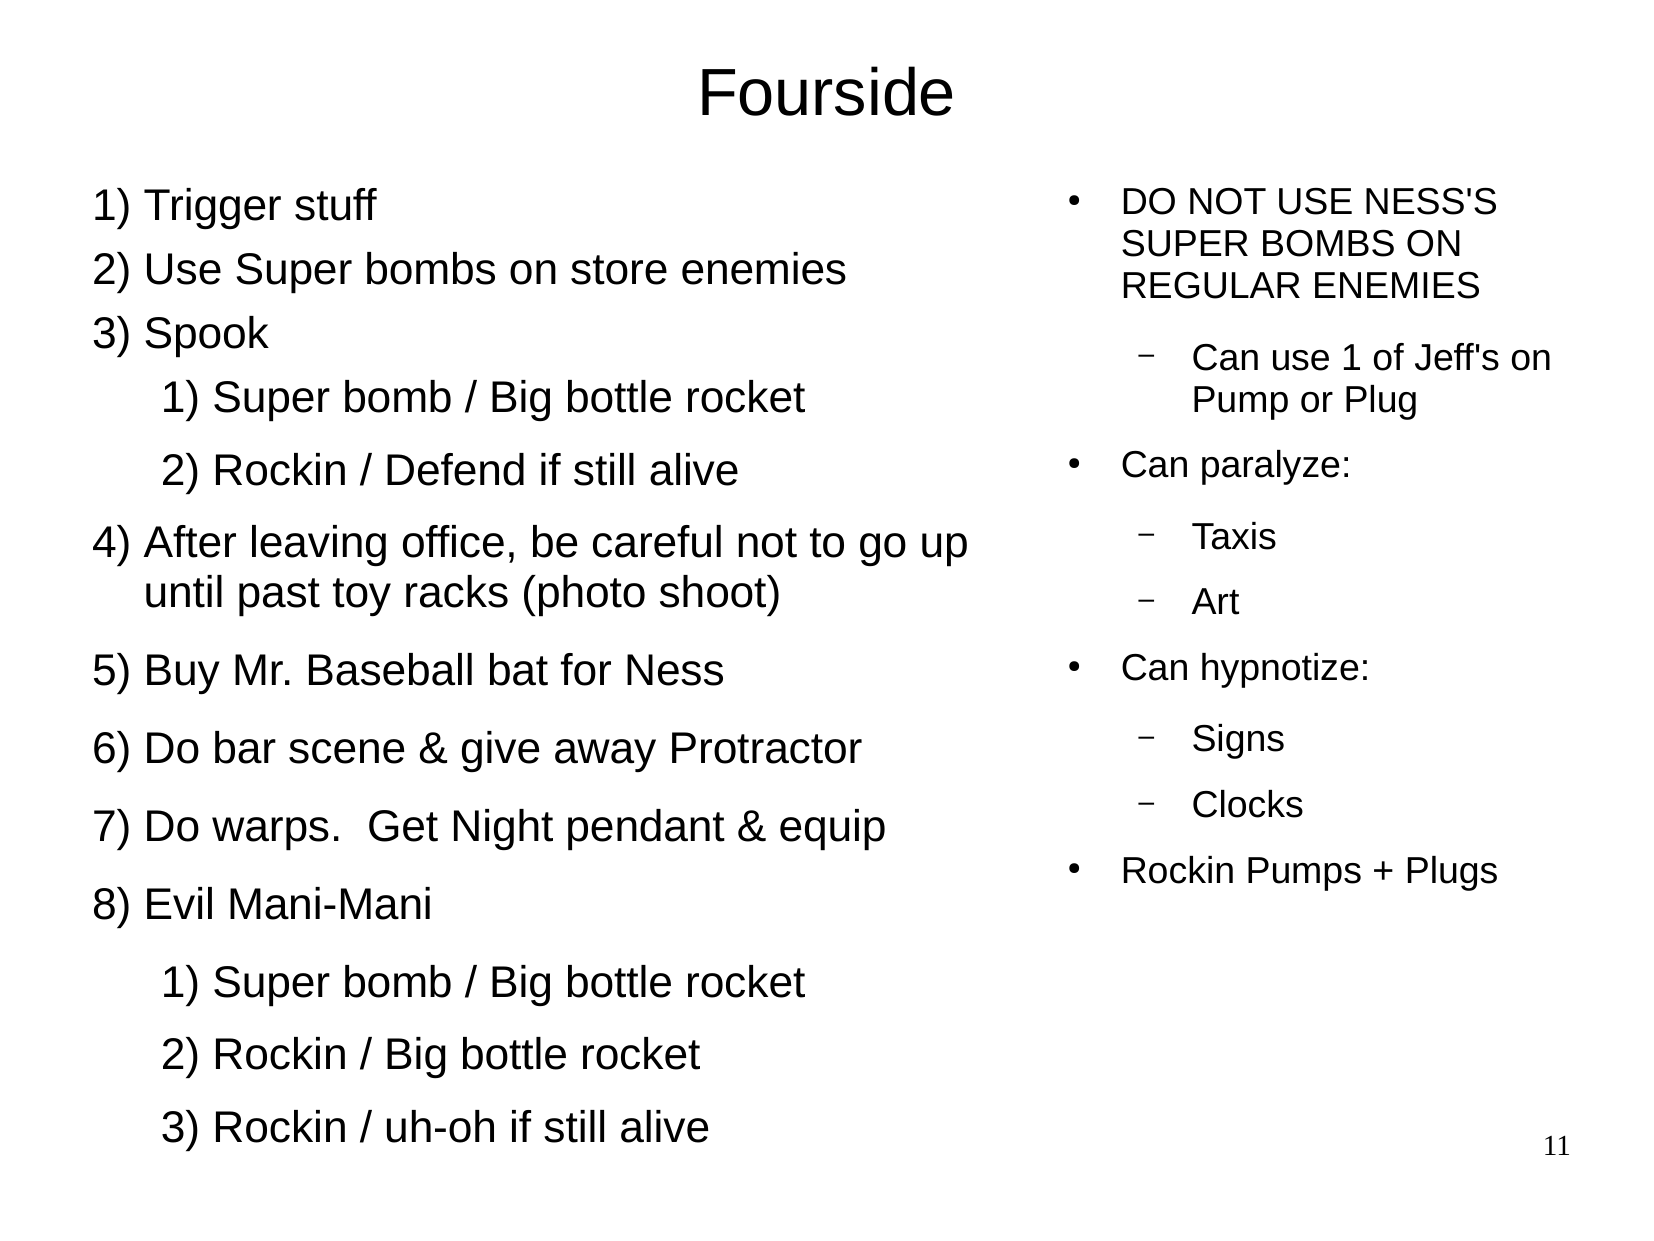

# Fourside
Trigger stuff
Use Super bombs on store enemies
Spook
Super bomb / Big bottle rocket
Rockin / Defend if still alive
After leaving office, be careful not to go up until past toy racks (photo shoot)
Buy Mr. Baseball bat for Ness
Do bar scene & give away Protractor
Do warps. Get Night pendant & equip
Evil Mani-Mani
Super bomb / Big bottle rocket
Rockin / Big bottle rocket
Rockin / uh-oh if still alive
DO NOT USE NESS'S SUPER BOMBS ON REGULAR ENEMIES
Can use 1 of Jeff's on Pump or Plug
Can paralyze:
Taxis
Art
Can hypnotize:
Signs
Clocks
Rockin Pumps + Plugs
11